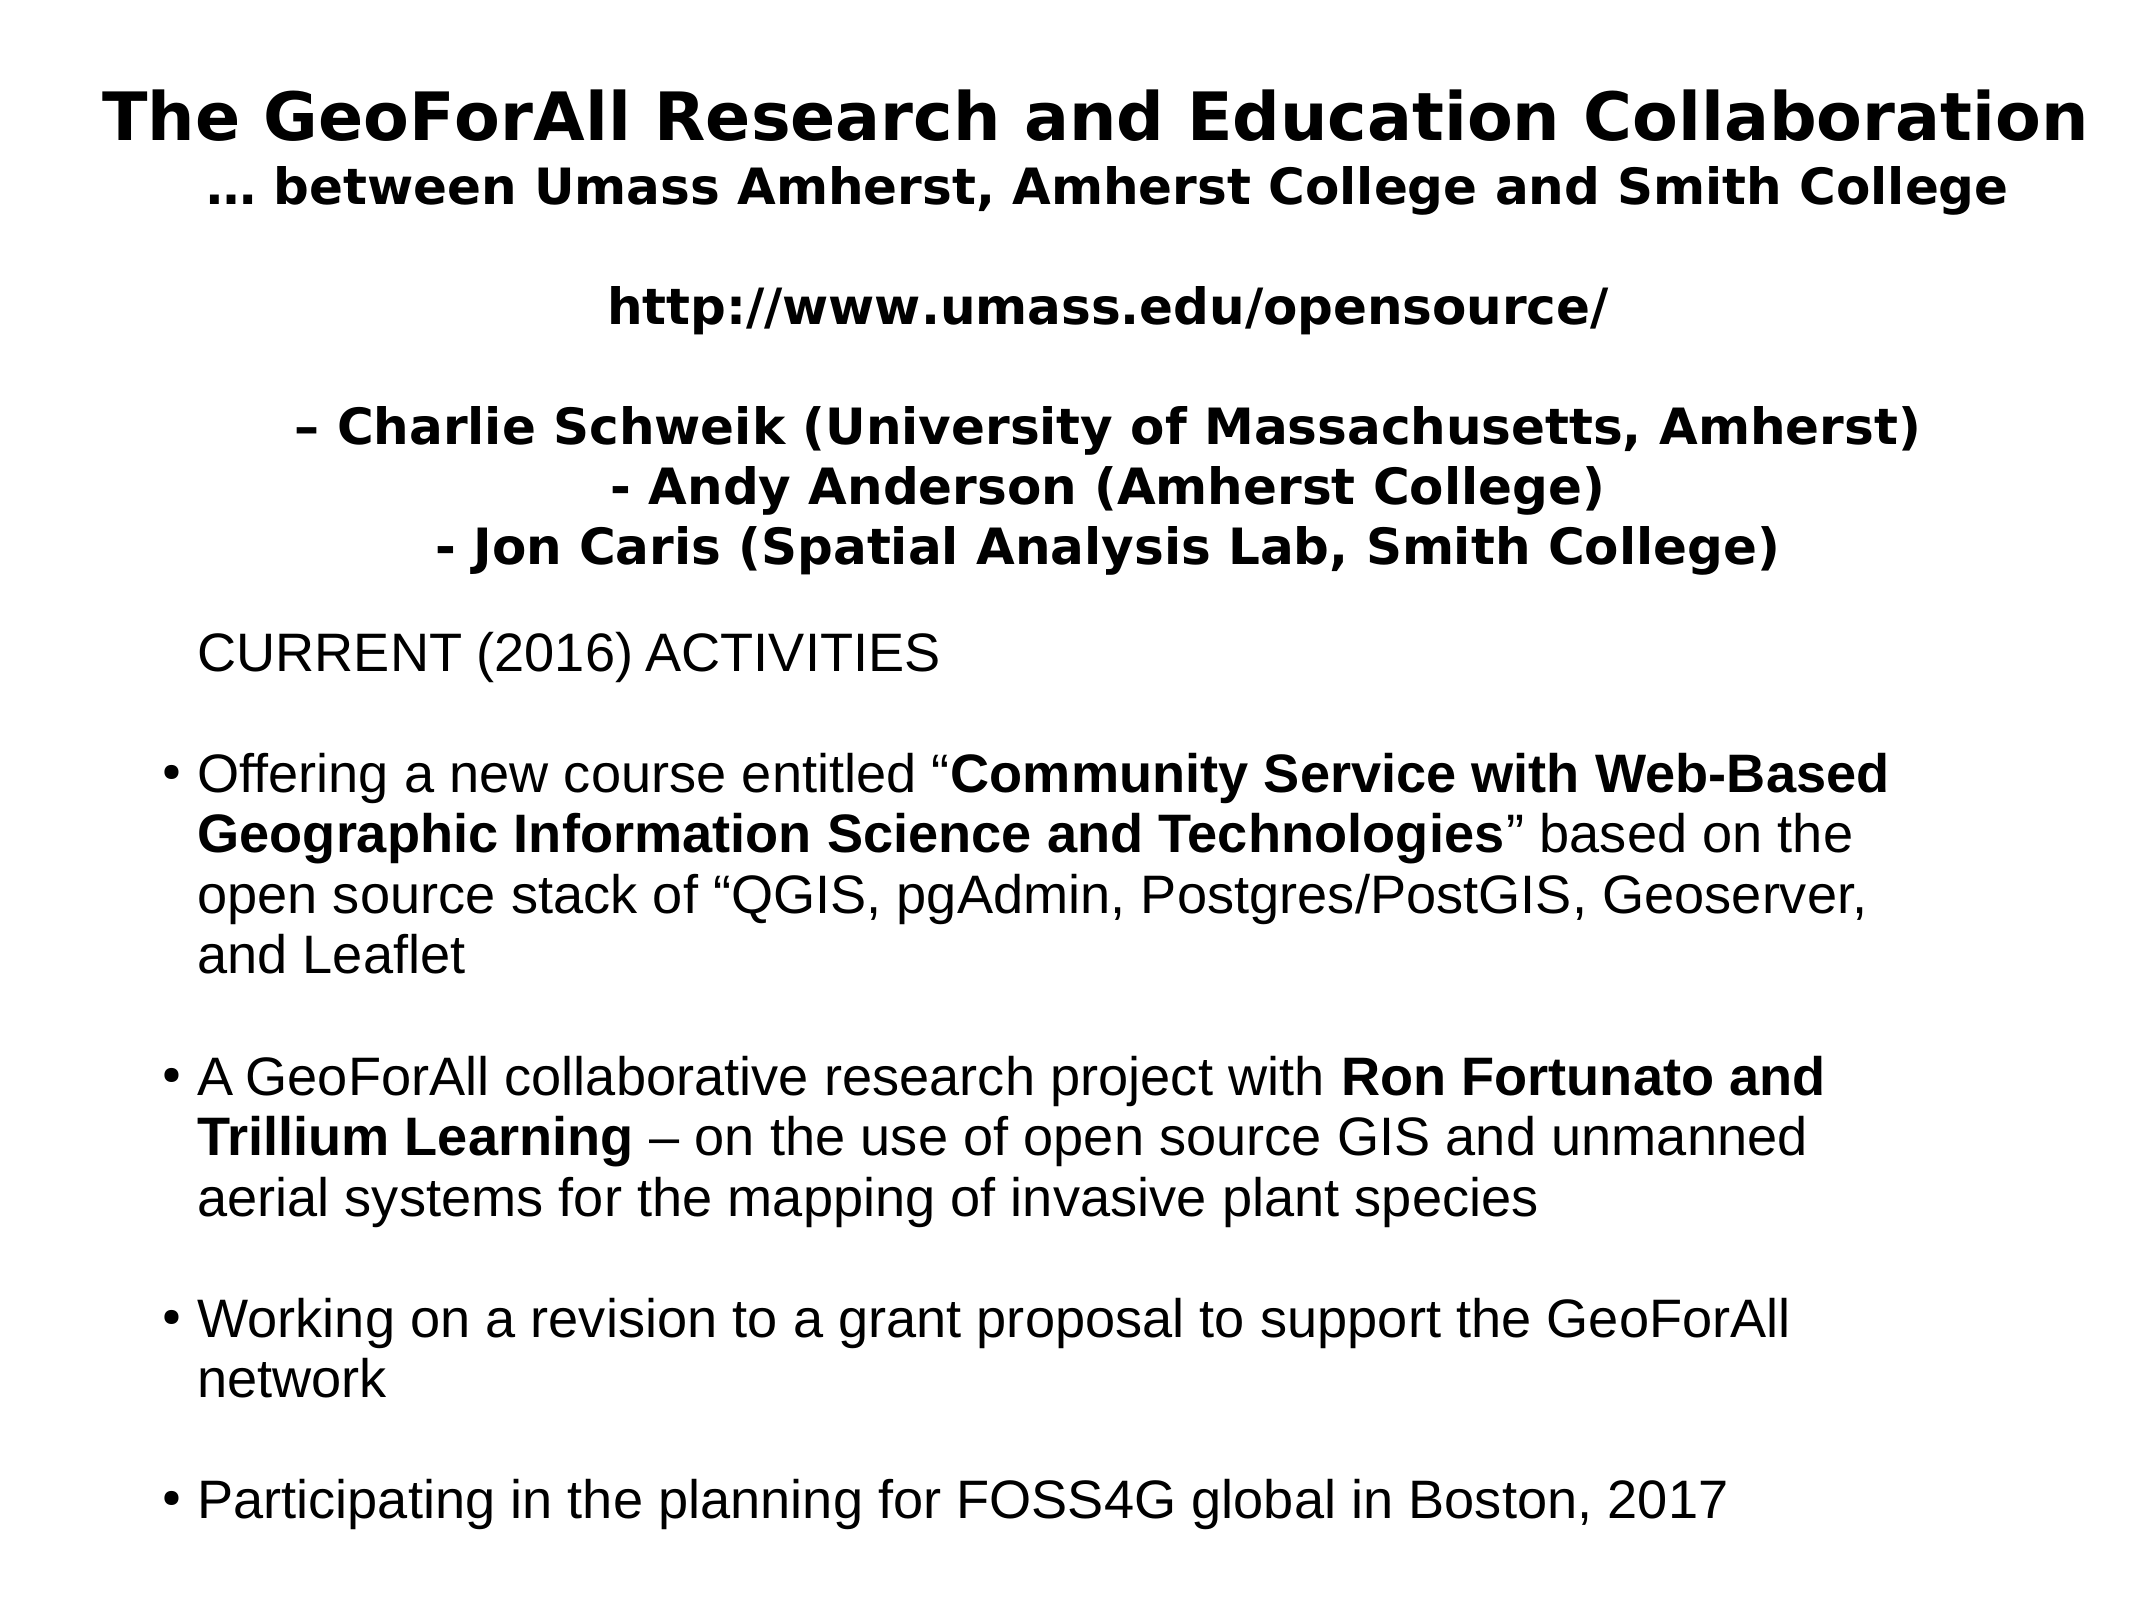

The GeoForAll Research and Education Collaboration
… between Umass Amherst, Amherst College and Smith College
http://www.umass.edu/opensource/
– Charlie Schweik (University of Massachusetts, Amherst)
- Andy Anderson (Amherst College)
- Jon Caris (Spatial Analysis Lab, Smith College)
CURRENT (2016) ACTIVITIES
Offering a new course entitled “Community Service with Web-Based Geographic Information Science and Technologies” based on the open source stack of “QGIS, pgAdmin, Postgres/PostGIS, Geoserver, and Leaflet
A GeoForAll collaborative research project with Ron Fortunato and Trillium Learning – on the use of open source GIS and unmanned aerial systems for the mapping of invasive plant species
Working on a revision to a grant proposal to support the GeoForAll network
Participating in the planning for FOSS4G global in Boston, 2017